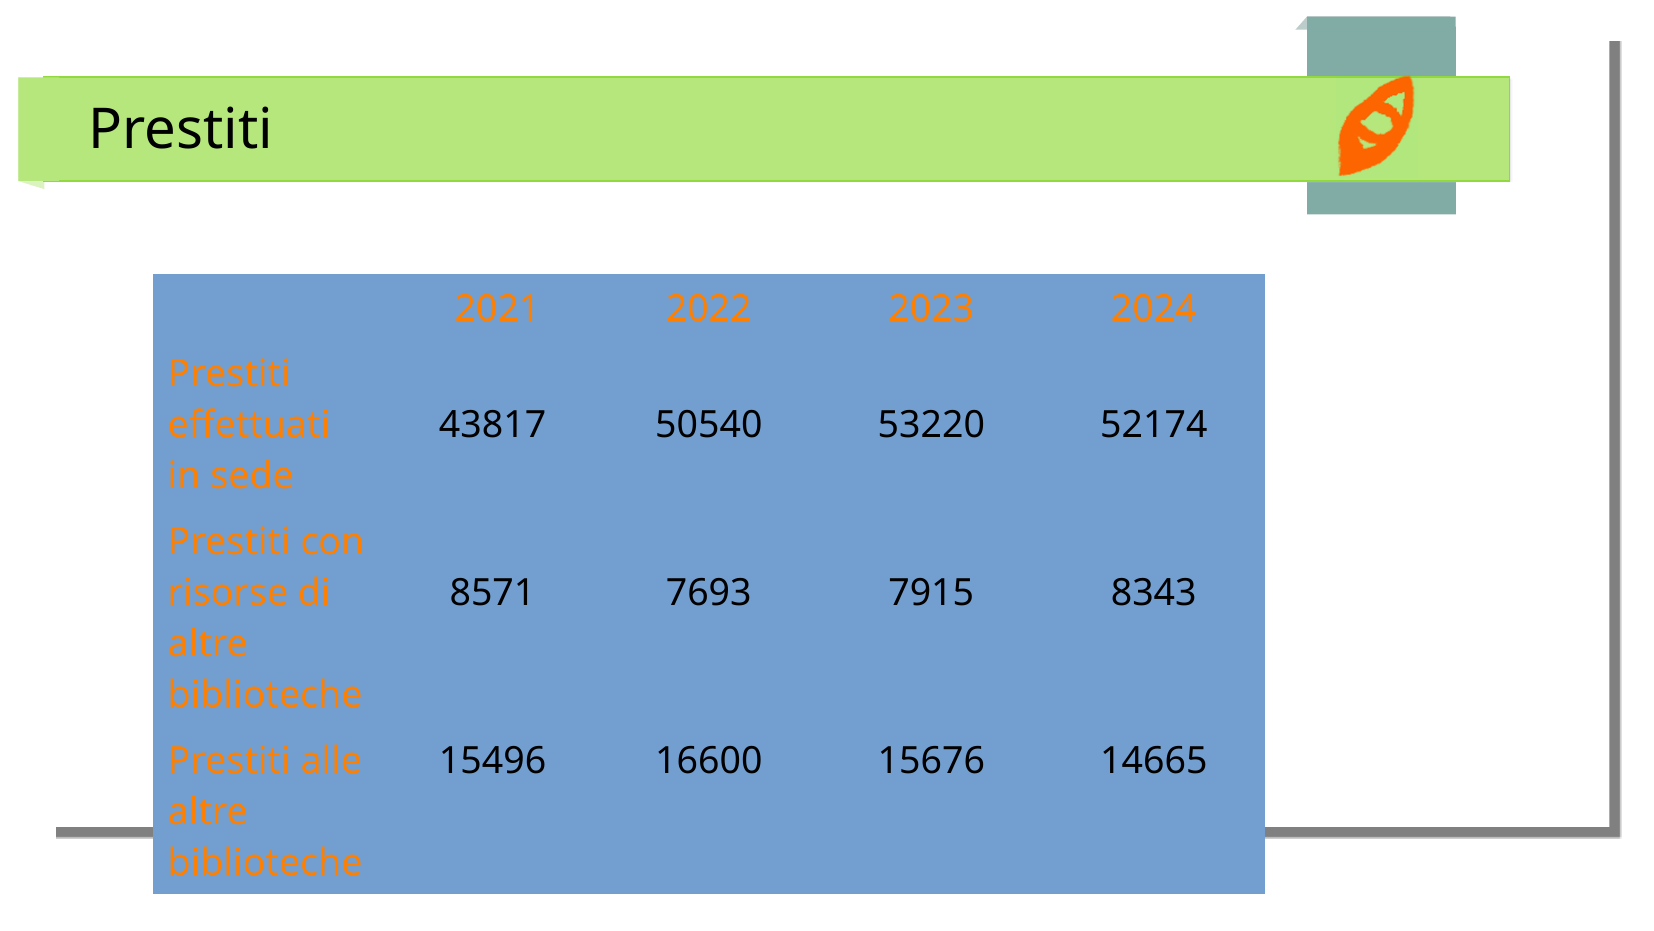

# Prestiti
| | 2021 | 2022 | 2023 | 2024 |
| --- | --- | --- | --- | --- |
| Prestiti effettuati in sede | 43817 | 50540 | 53220 | 52174 |
| Prestiti con risorse di altre biblioteche | 8571 | 7693 | 7915 | 8343 |
| Prestiti alle altre biblioteche | 15496 | 16600 | 15676 | 14665 |